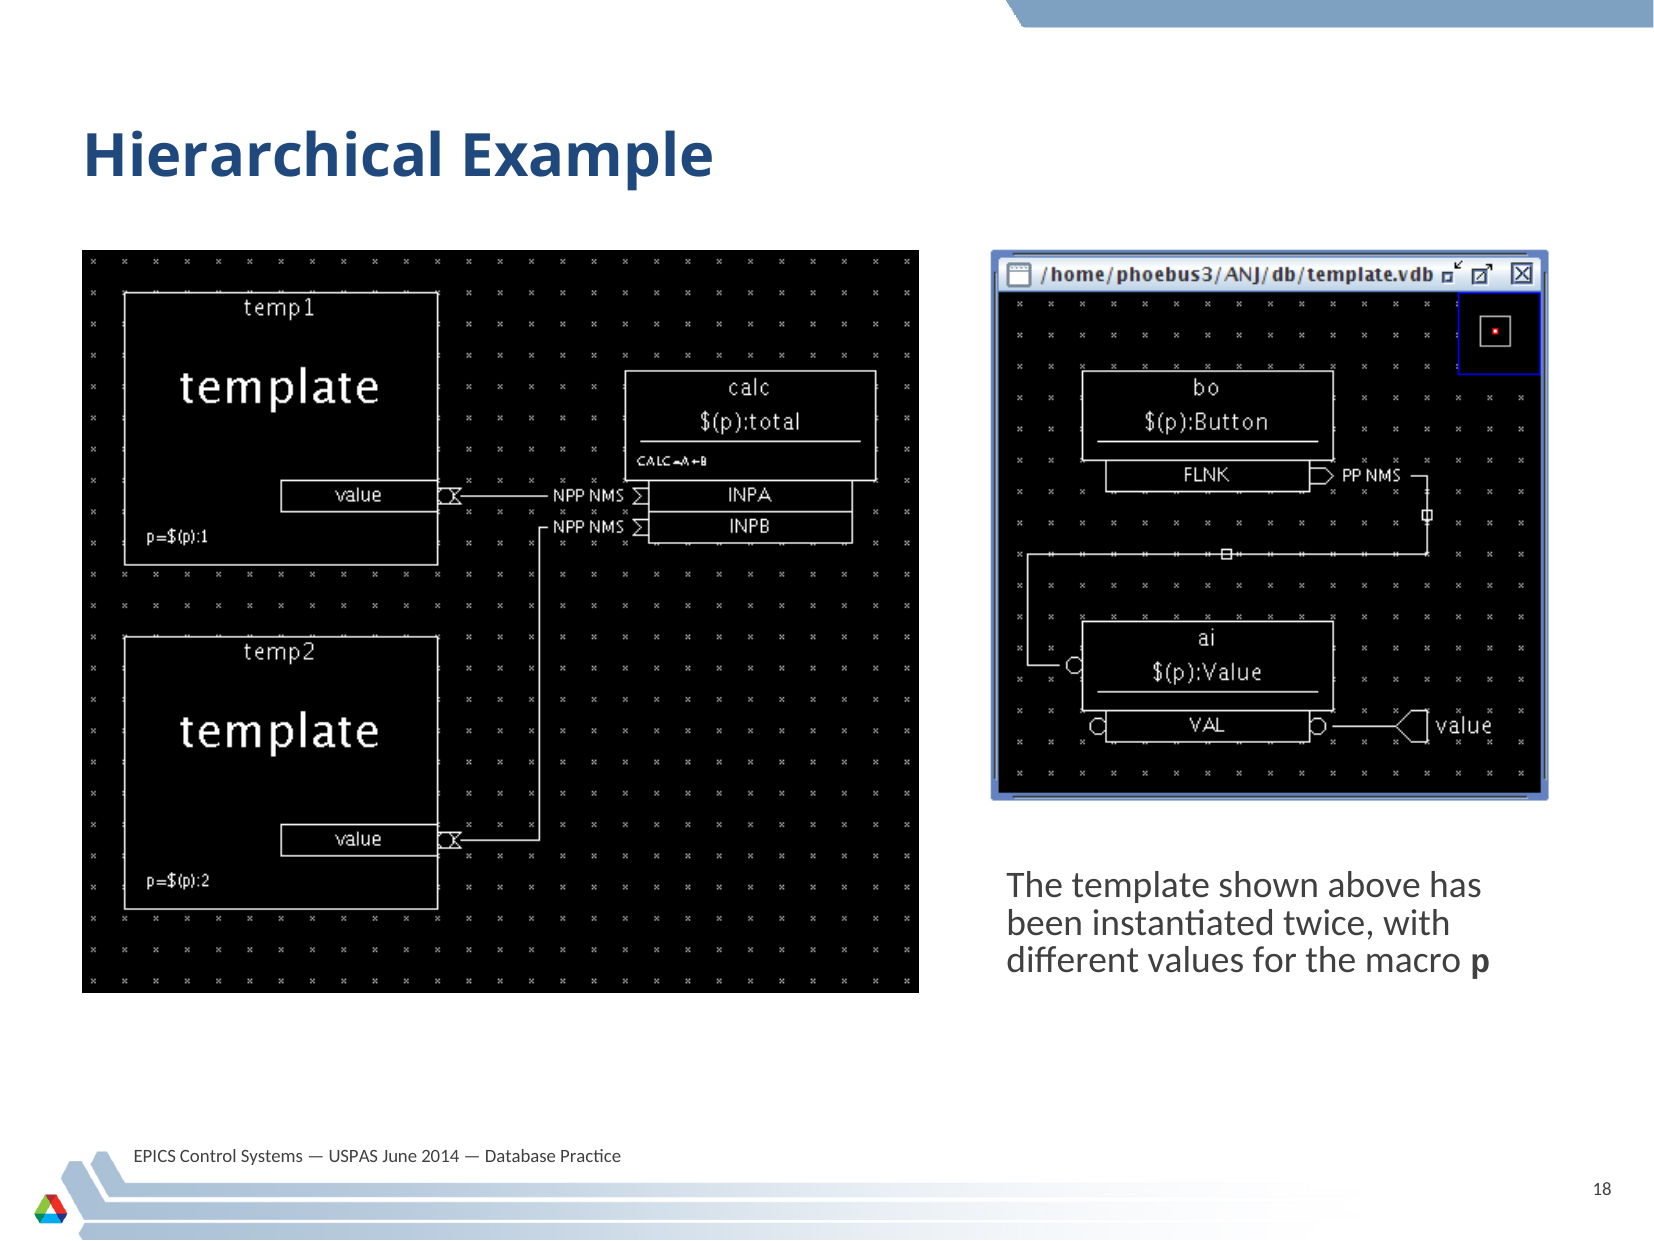

# Hierarchical Example
The template shown above has been instantiated twice, with different values for the macro p
EPICS Control Systems — USPAS June 2014 — Database Practice
18